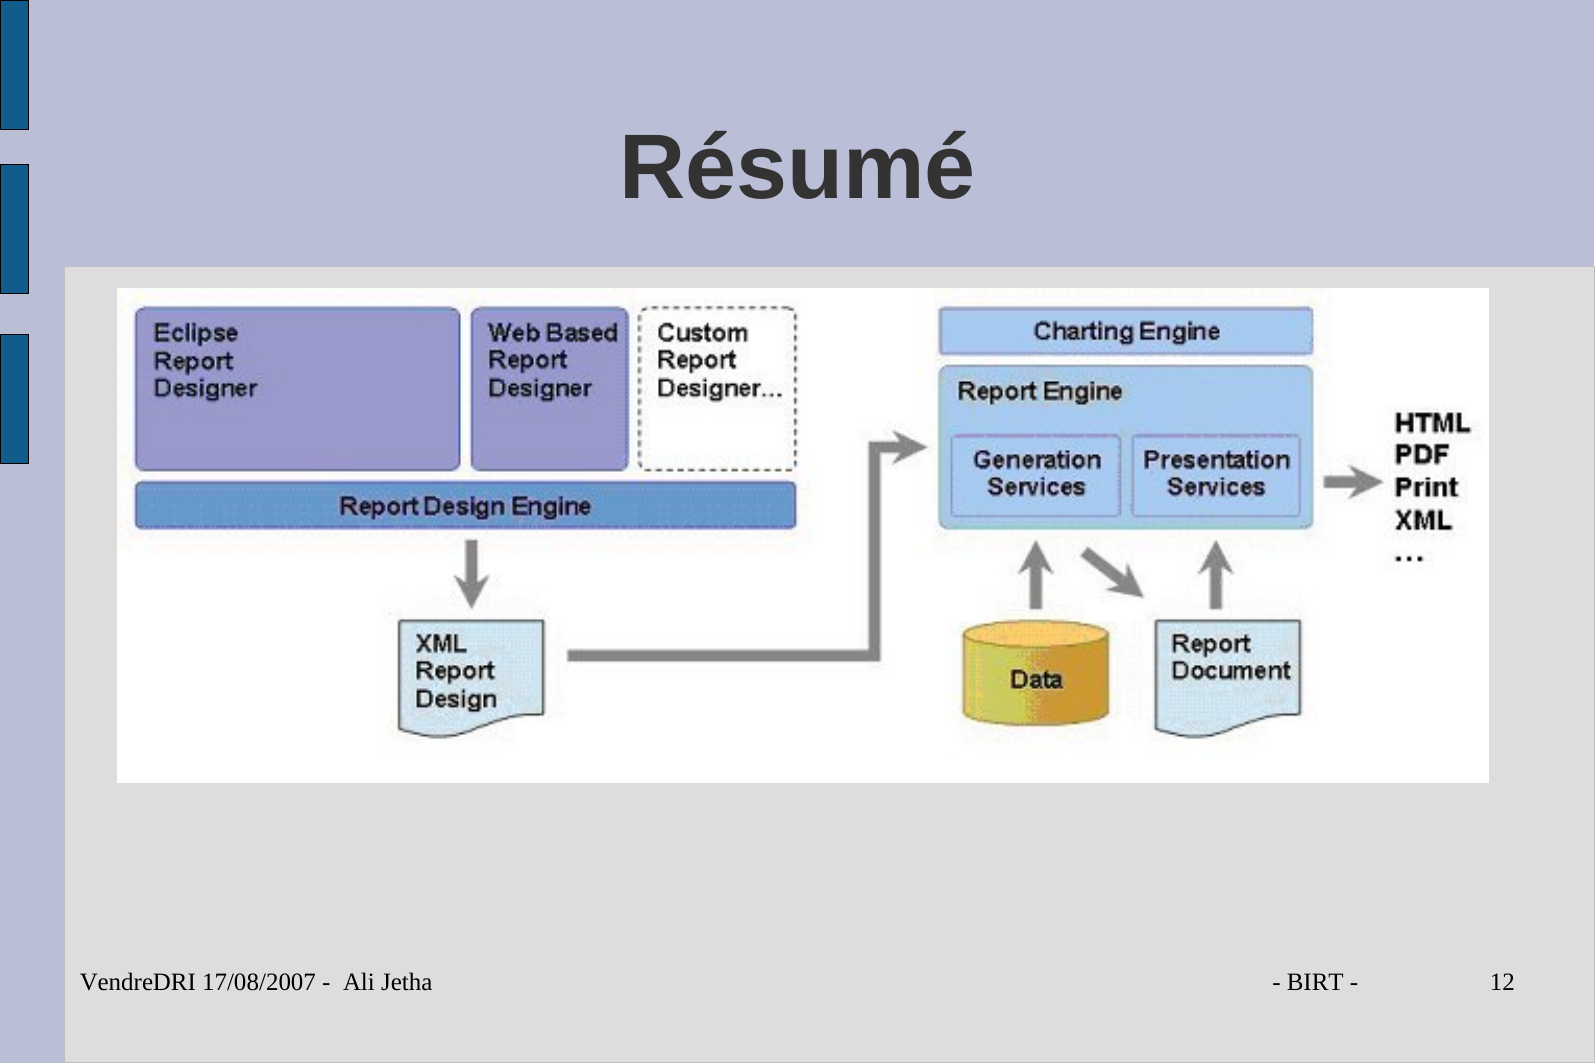

# Résumé
VendreDRI 17/08/2007 - Ali Jetha
- BIRT -
12